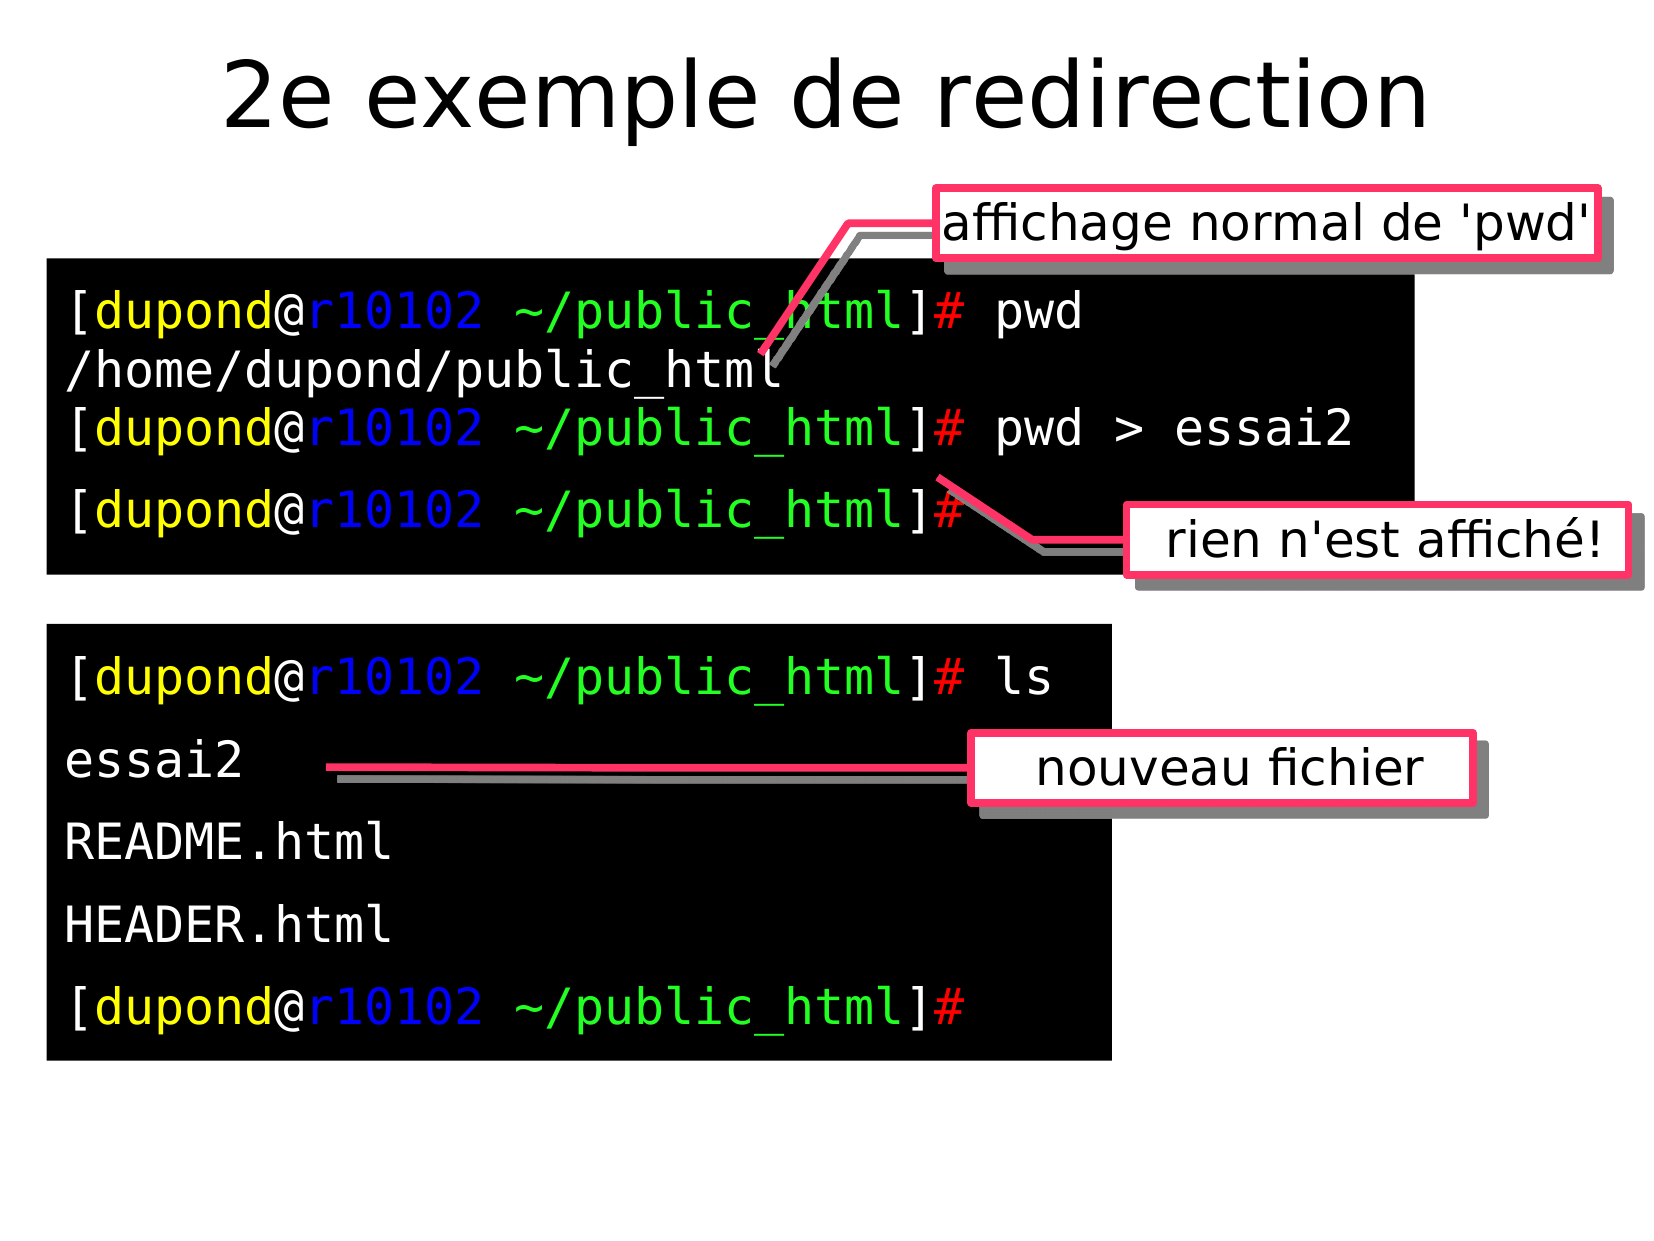

# 2e exemple de redirection
[dupond@r10102 ~/public_html]# pwd
/home/dupond/public_html
[dupond@r10102 ~/public_html]# pwd > essai2
[dupond@r10102 ~/public_html]#
[dupond@r10102 ~/public_html]# ls
essai2
README.html
HEADER.html
[dupond@r10102 ~/public_html]#